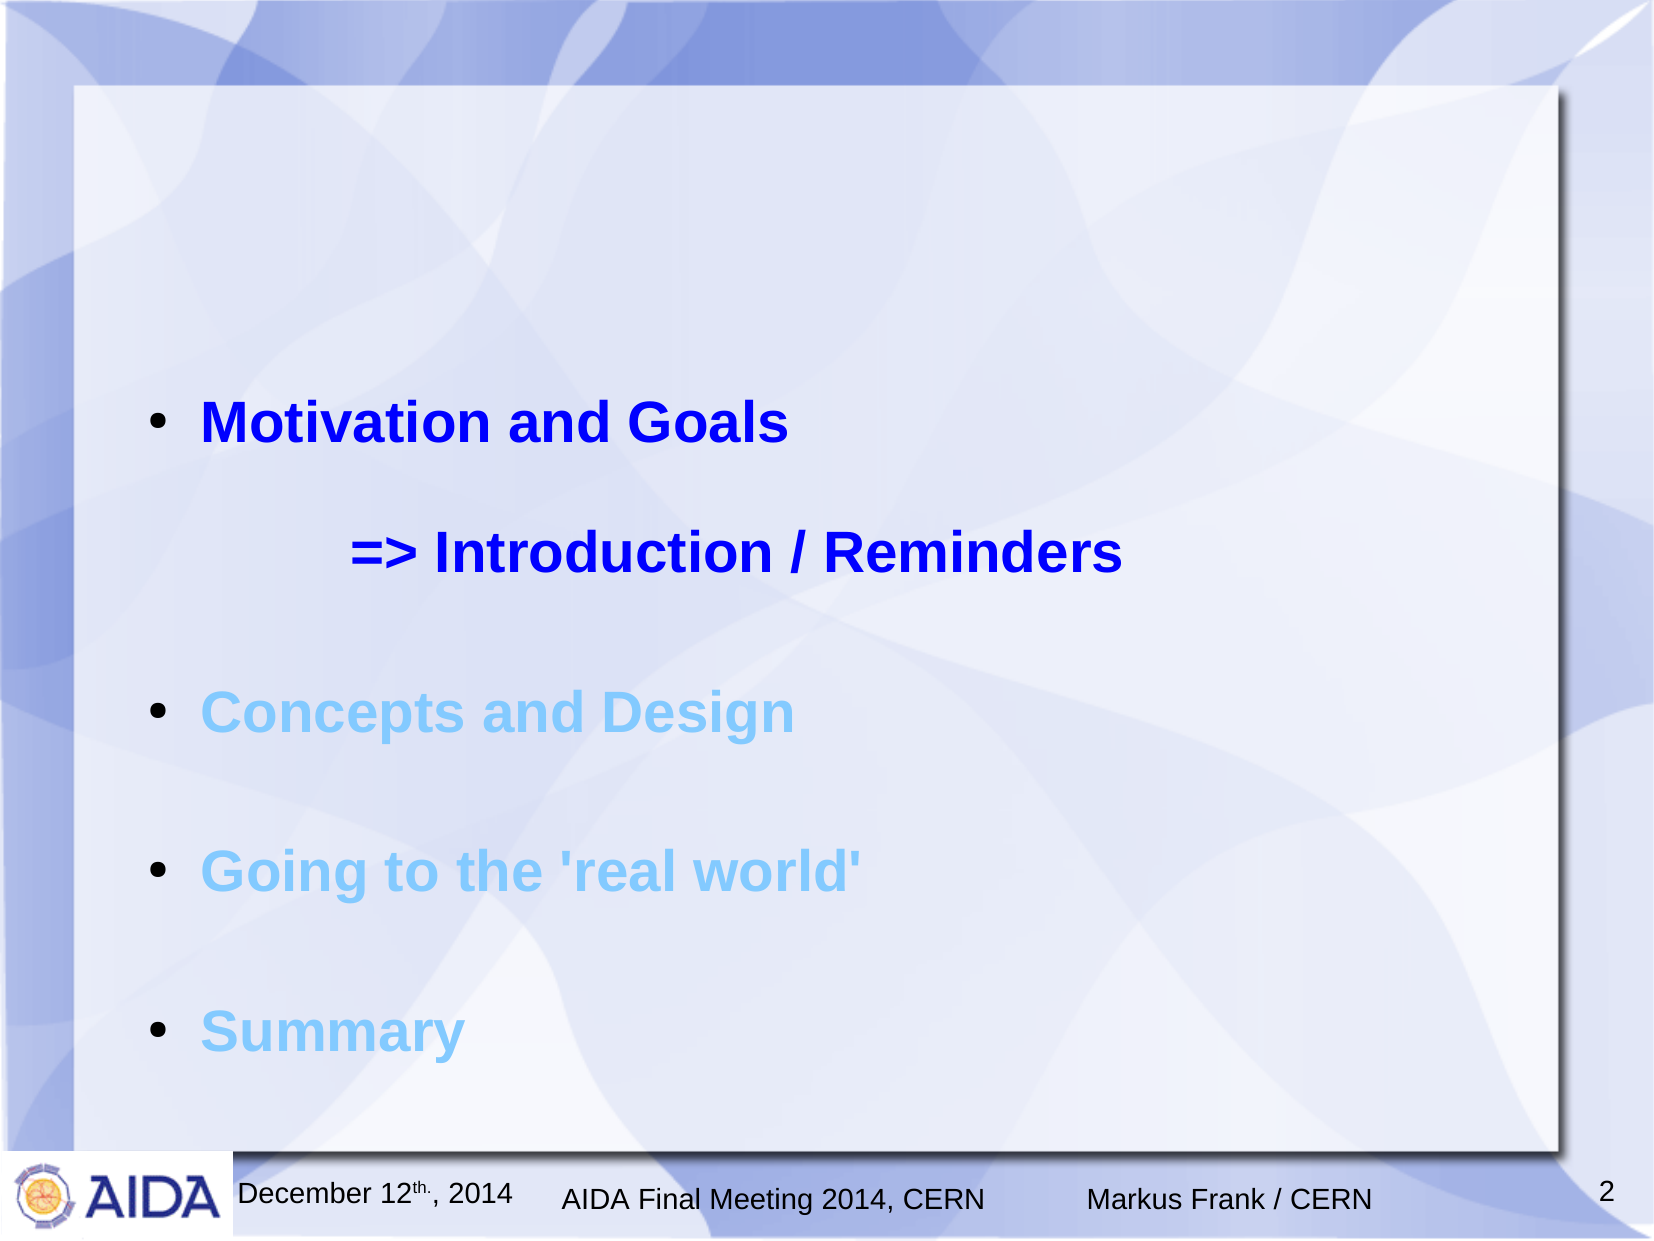

# Motivation and Goals => Introduction / Reminders
Concepts and Design
Going to the 'real world'
Summary
2
April 14th, 2013
Annual AIDA Meeting 2013 Frascati/Italy Markus Frank / CERN